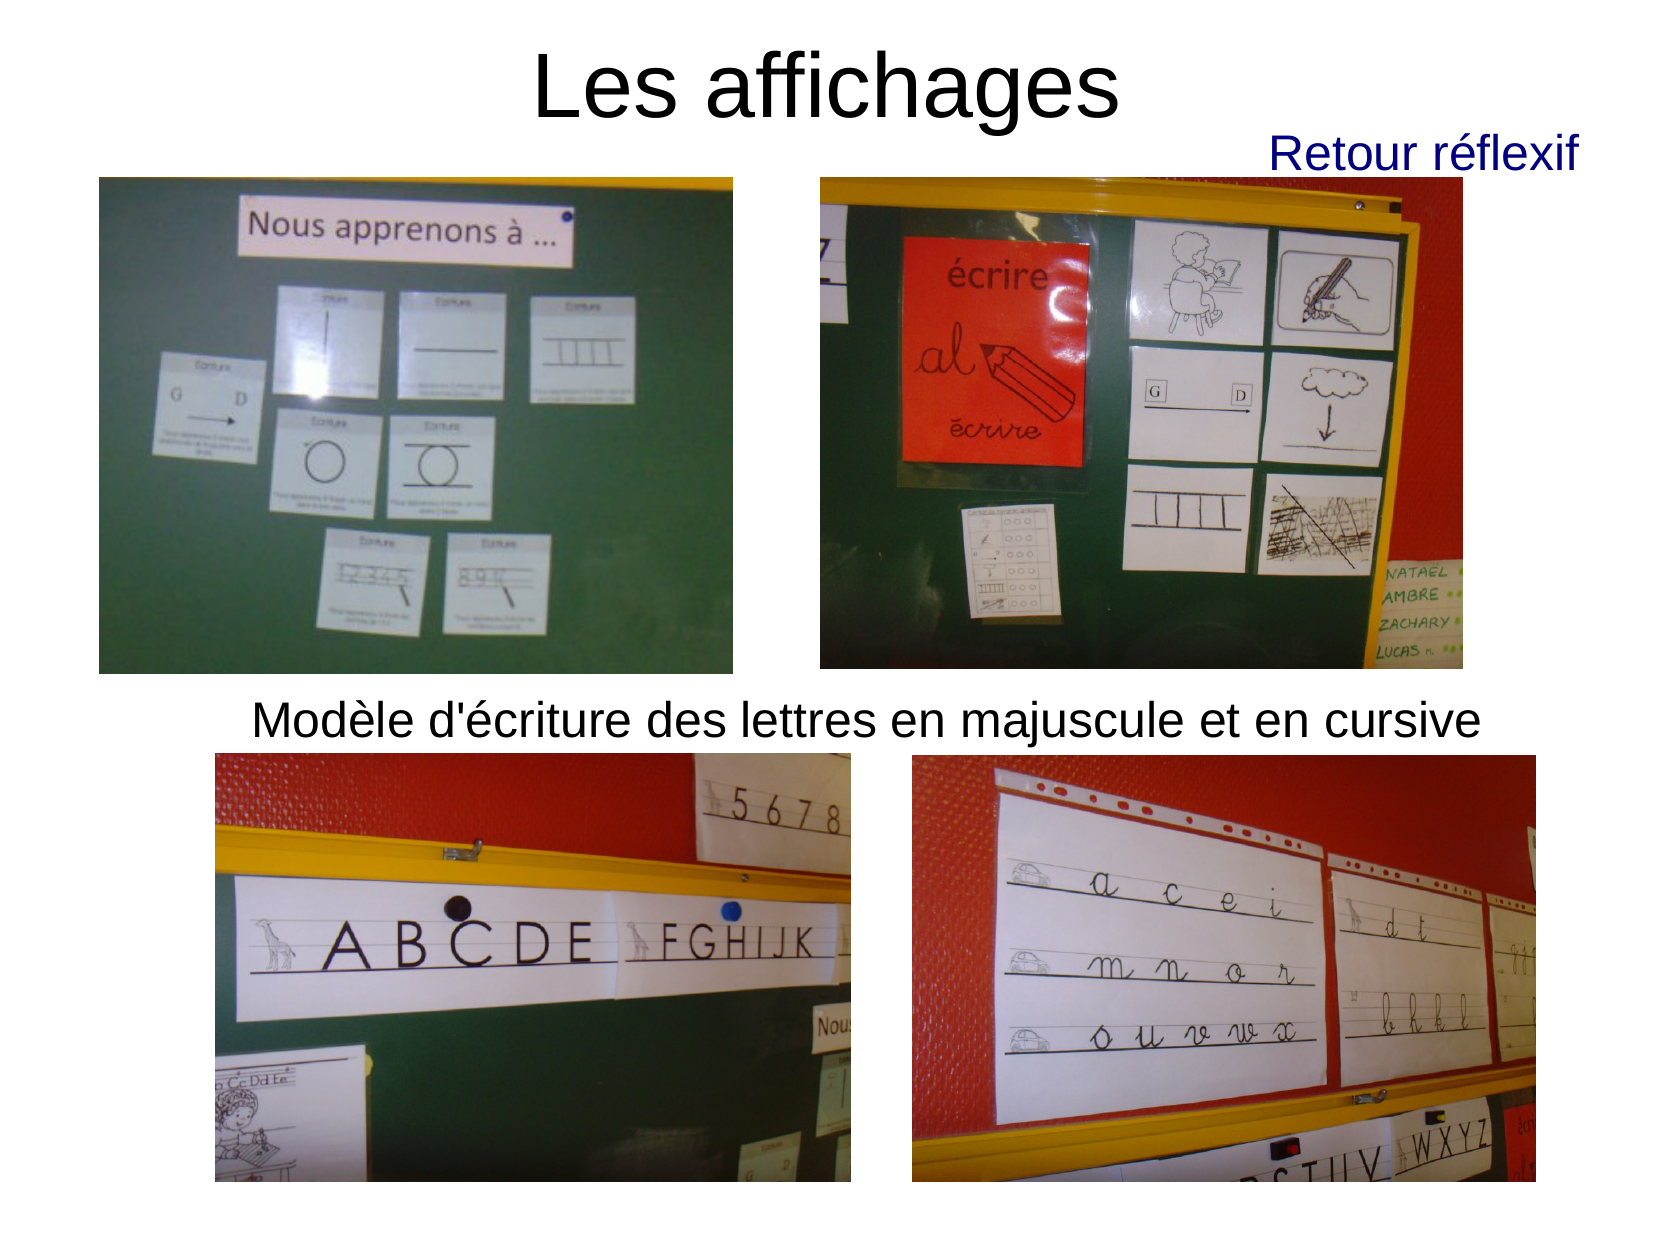

# Les affichages
Retour réflexif
Modèle d'écriture des lettres en majuscule et en cursive